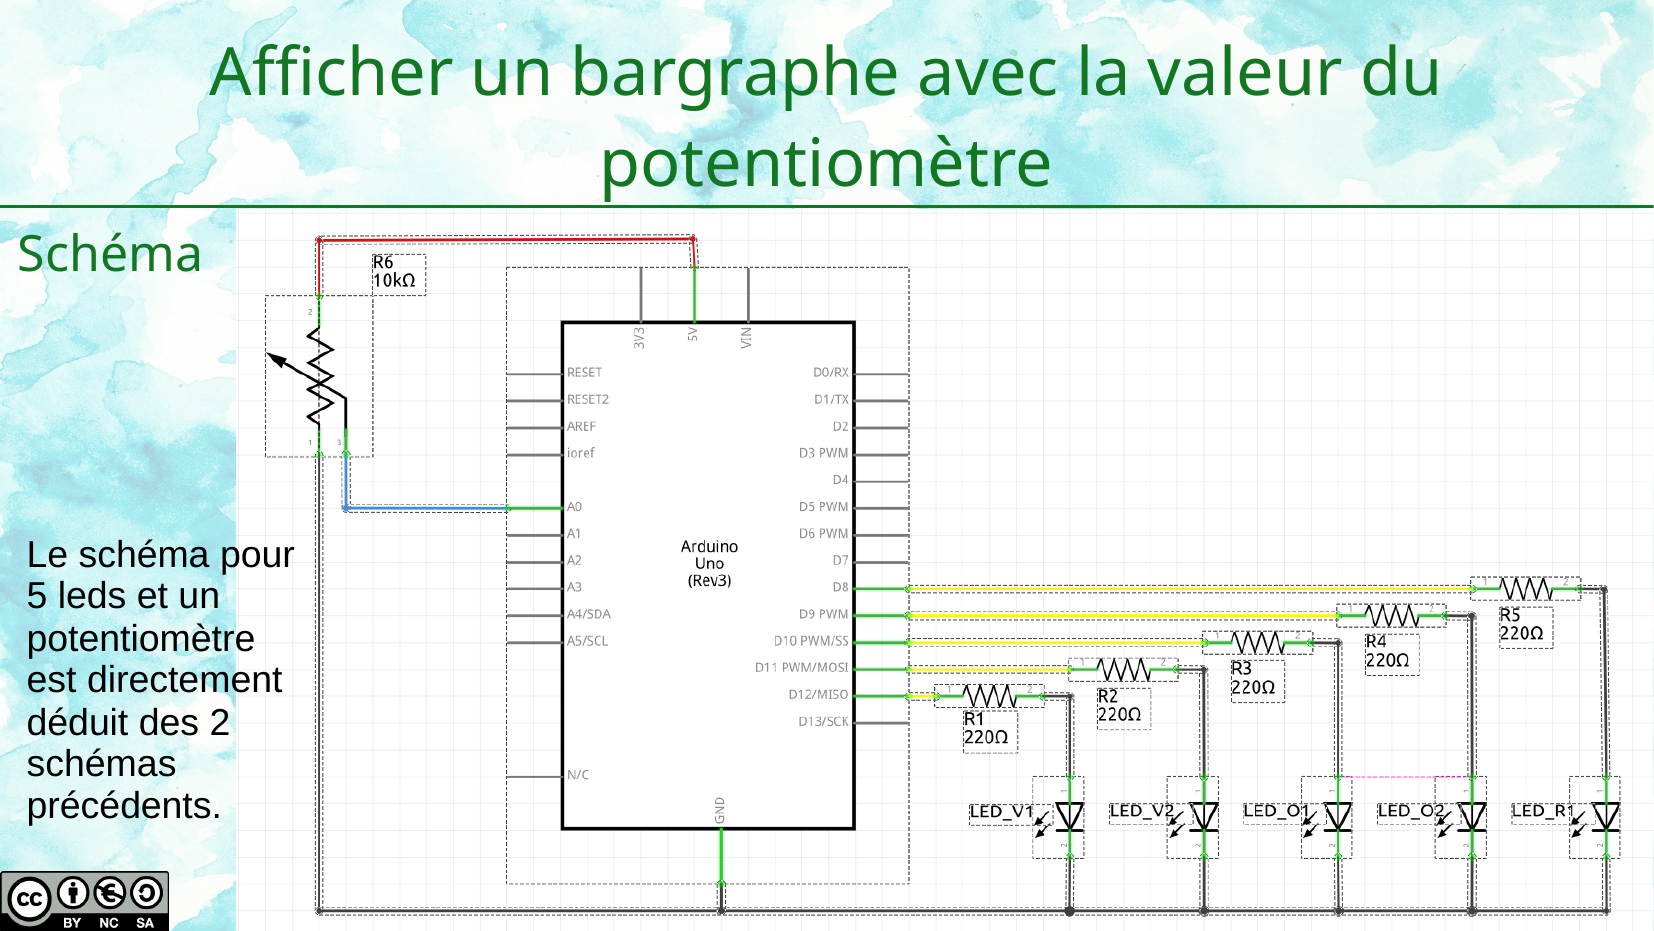

# Afficher un bargraphe avec la valeur du potentiomètre
Schéma
Le schéma pour 5 leds et un potentiomètre est directement déduit des 2 schémas précédents.
29